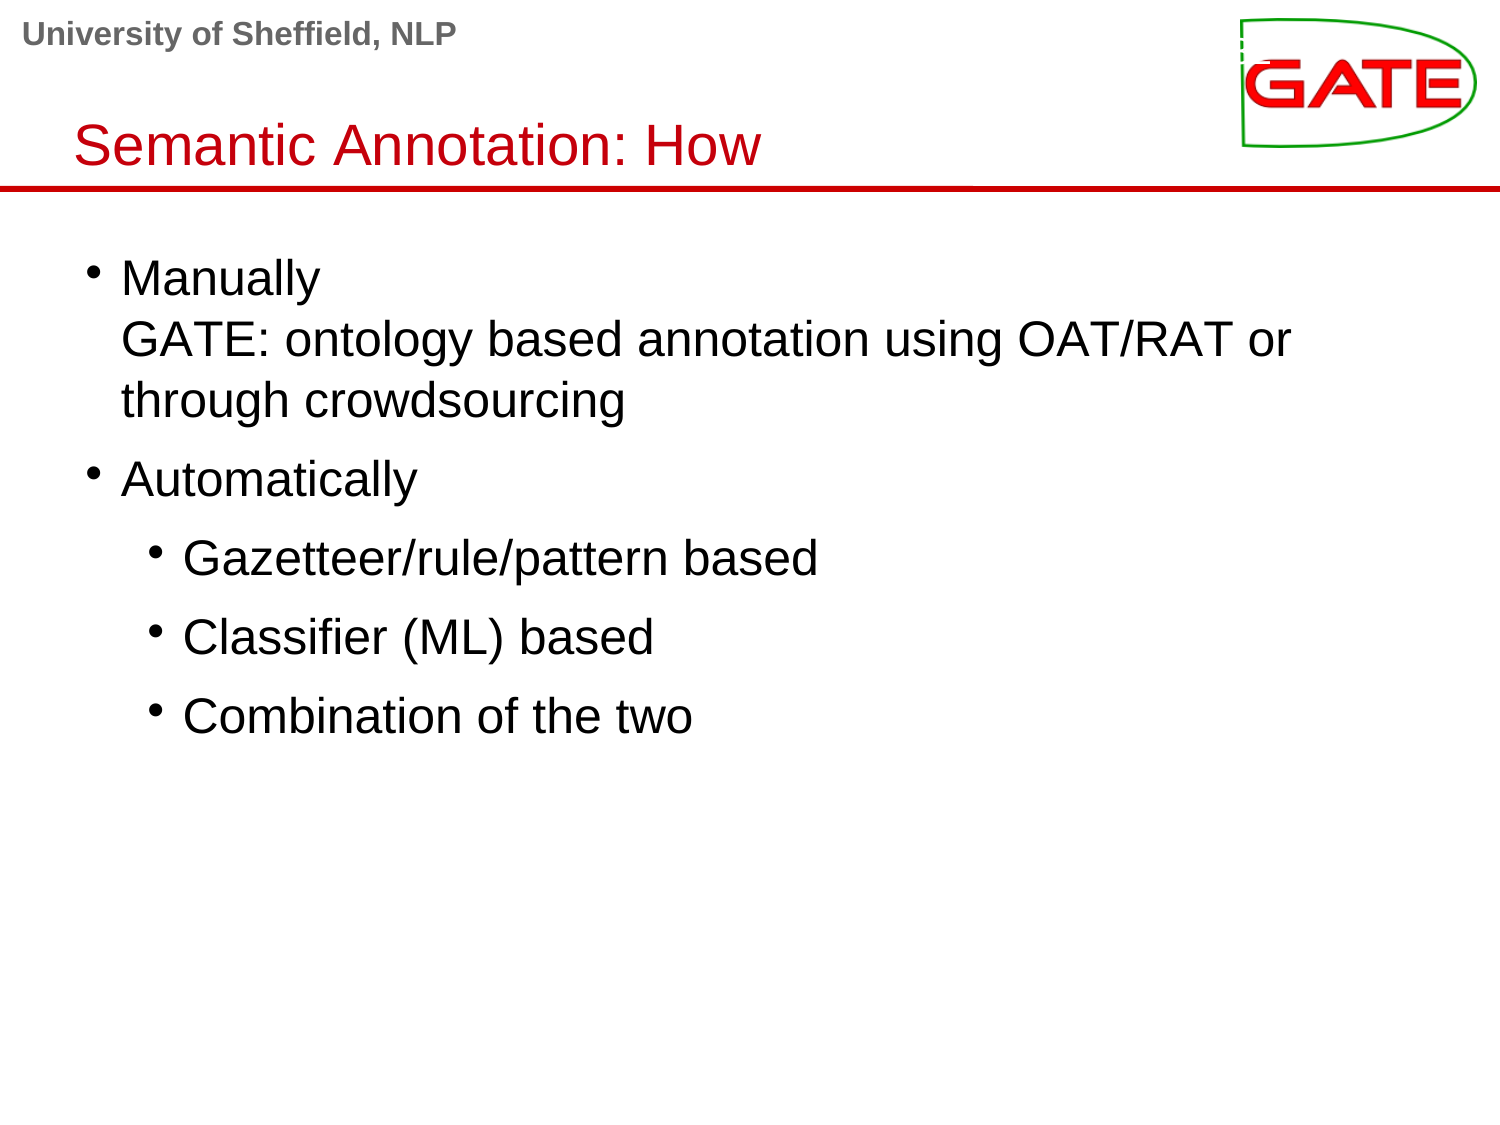

Slide
# Semantic Annotation: How
Manually
GATE: ontology based annotation using OAT/RAT or through crowdsourcing
Automatically
Gazetteer/rule/pattern based
Classifier (ML) based
Combination of the two